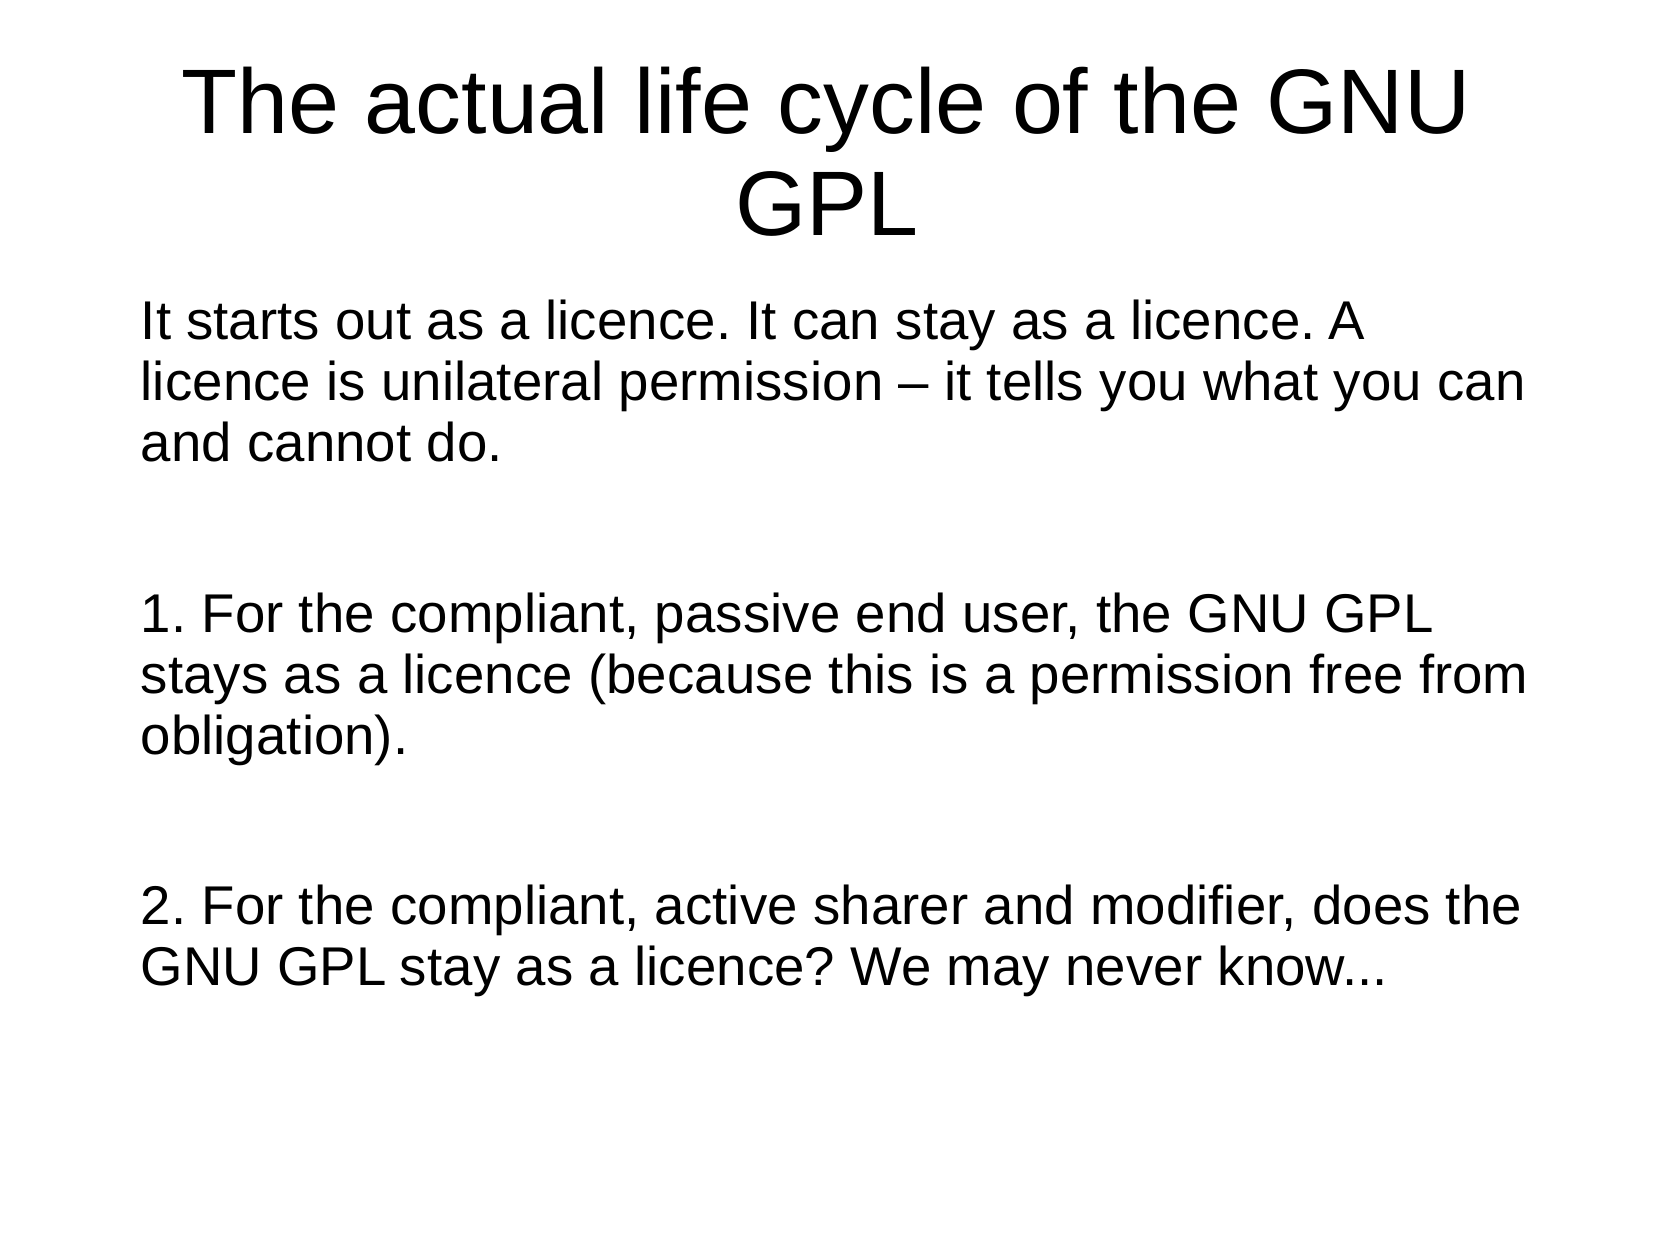

# The actual life cycle of the GNU GPL
It starts out as a licence. It can stay as a licence. A licence is unilateral permission – it tells you what you can and cannot do.
1. For the compliant, passive end user, the GNU GPL stays as a licence (because this is a permission free from obligation).
2. For the compliant, active sharer and modifier, does the GNU GPL stay as a licence? We may never know...